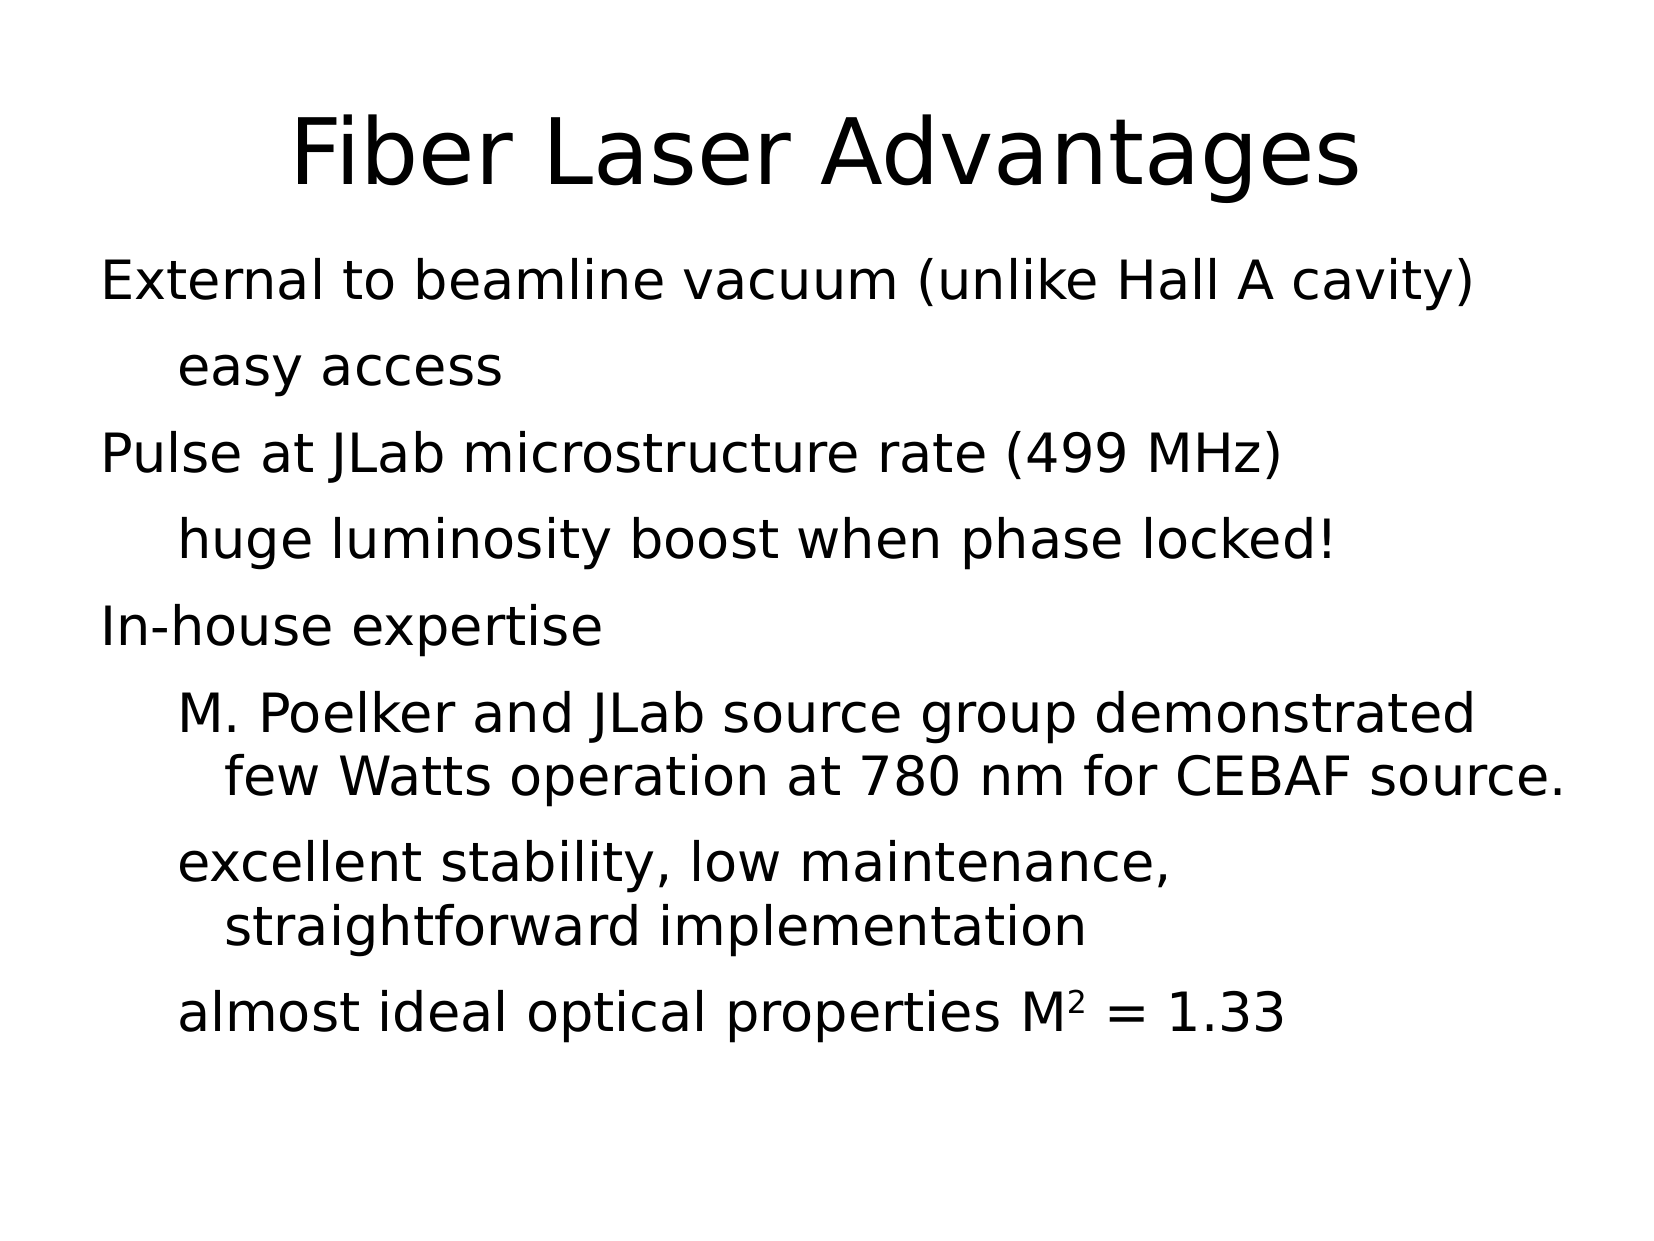

# Fiber Laser Advantages
External to beamline vacuum (unlike Hall A cavity)
easy access
Pulse at JLab microstructure rate (499 MHz)
huge luminosity boost when phase locked!
In-house expertise
M. Poelker and JLab source group demonstrated few Watts operation at 780 nm for CEBAF source.
excellent stability, low maintenance, straightforward implementation
almost ideal optical properties M2 = 1.33